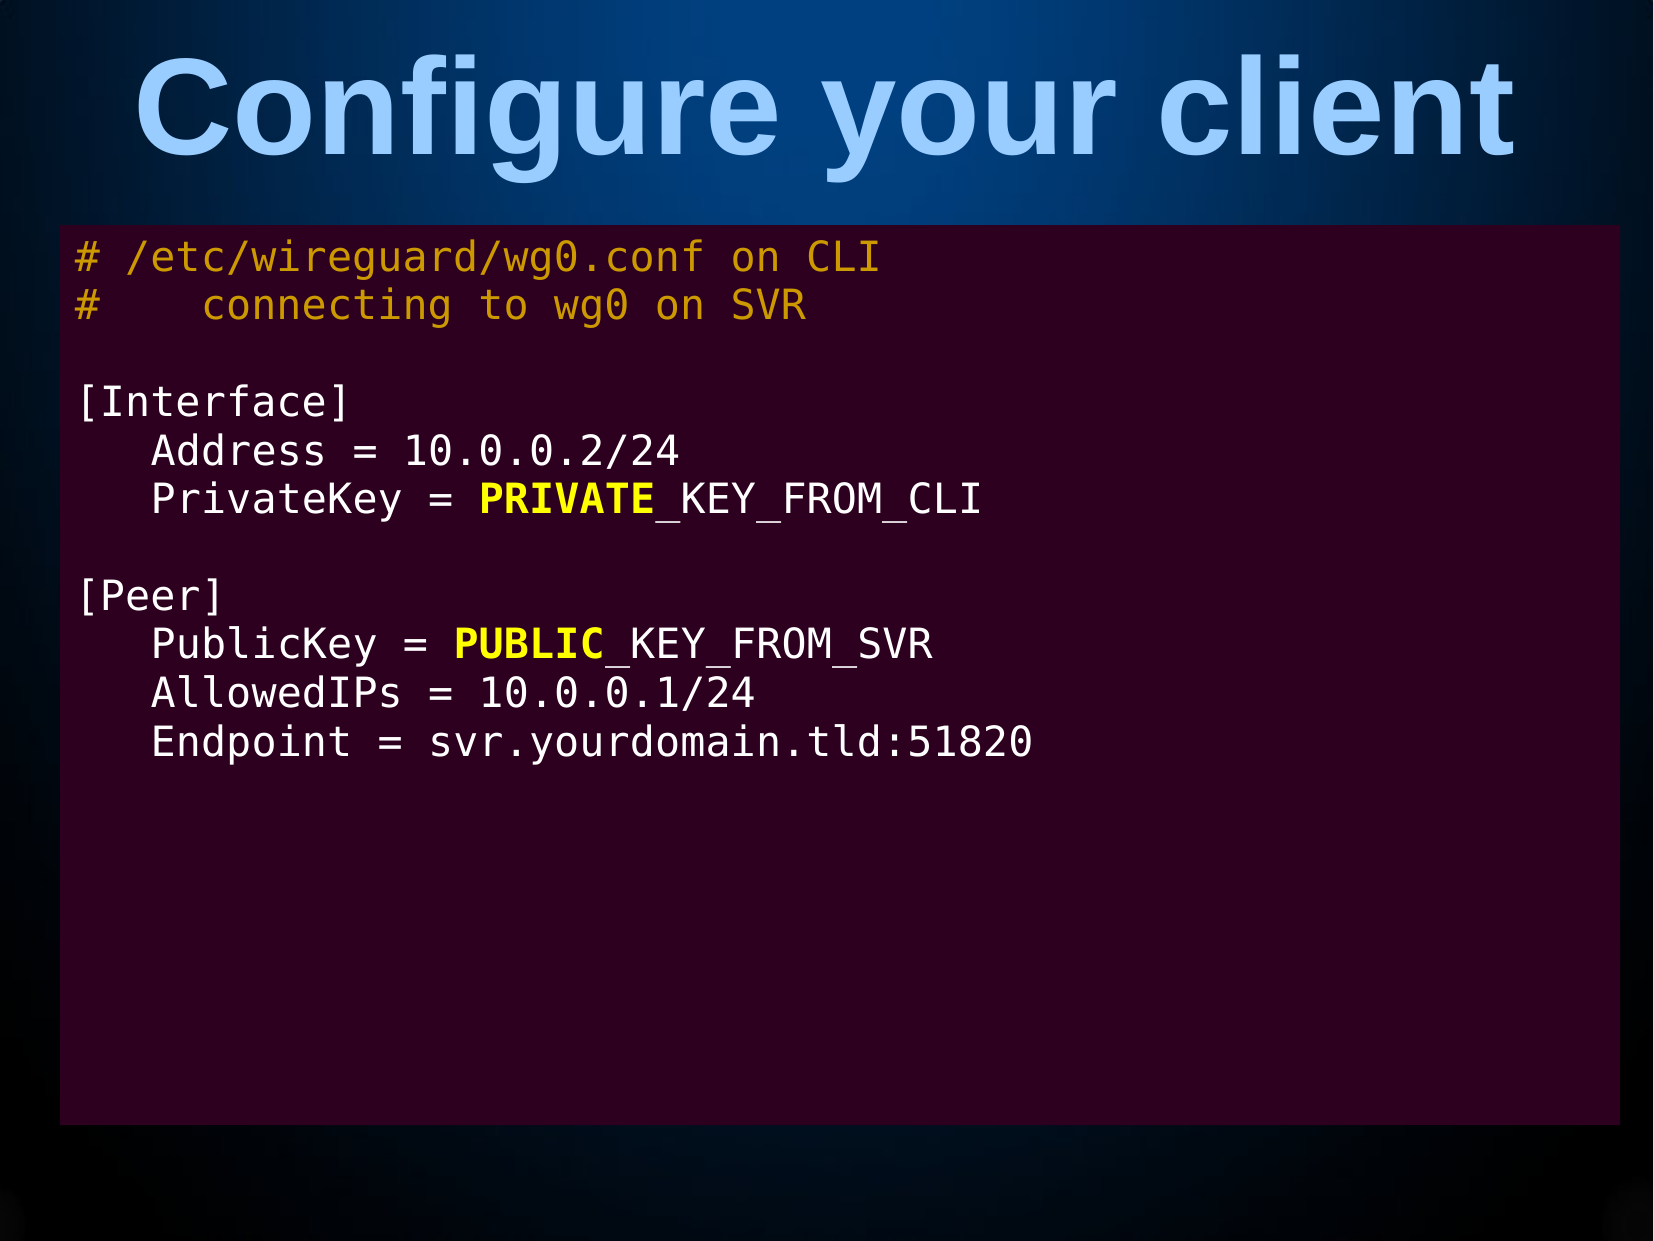

# Configure your client
# /etc/wireguard/wg0.conf on CLI
# connecting to wg0 on SVR
[Interface]
 Address = 10.0.0.2/24
 PrivateKey = PRIVATE_KEY_FROM_CLI
[Peer]
 PublicKey = PUBLIC_KEY_FROM_SVR
 AllowedIPs = 10.0.0.1/24
 Endpoint = svr.yourdomain.tld:51820